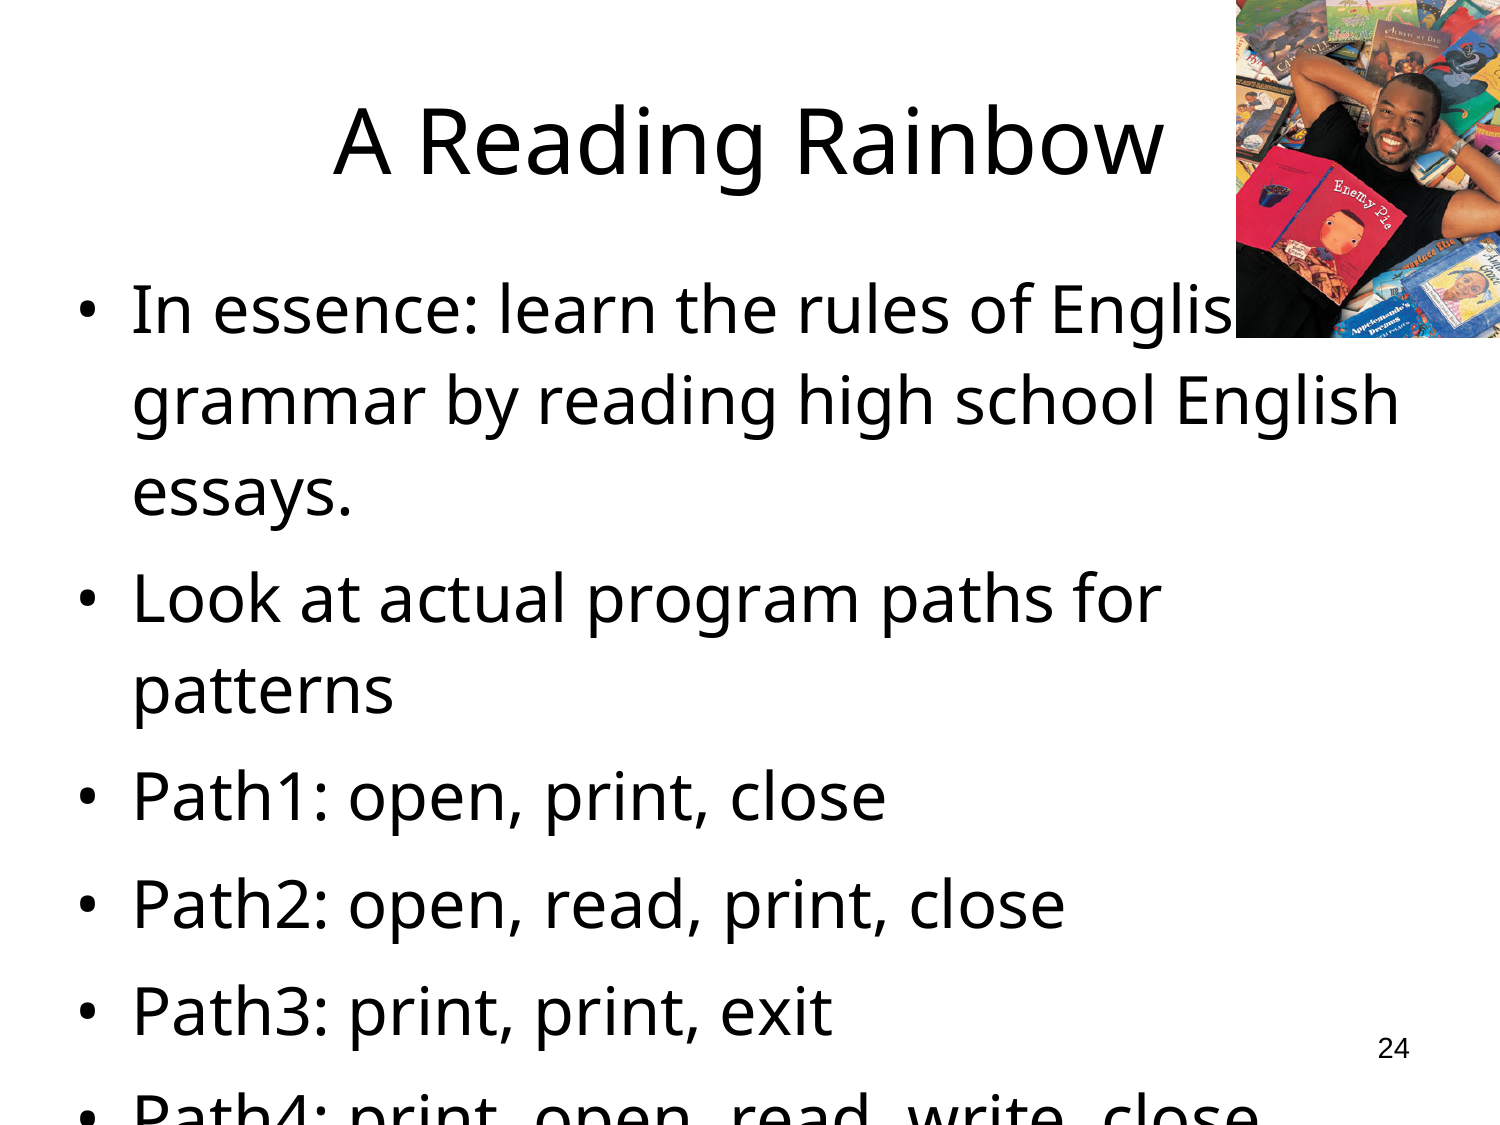

# A Reading Rainbow
In essence: learn the rules of English grammar by reading high school English essays.
Look at actual program paths for patterns
Path1: open, print, close
Path2: open, read, print, close
Path3: print, print, exit
Path4: print, open, read, write, close
Path5: open, read, print
24